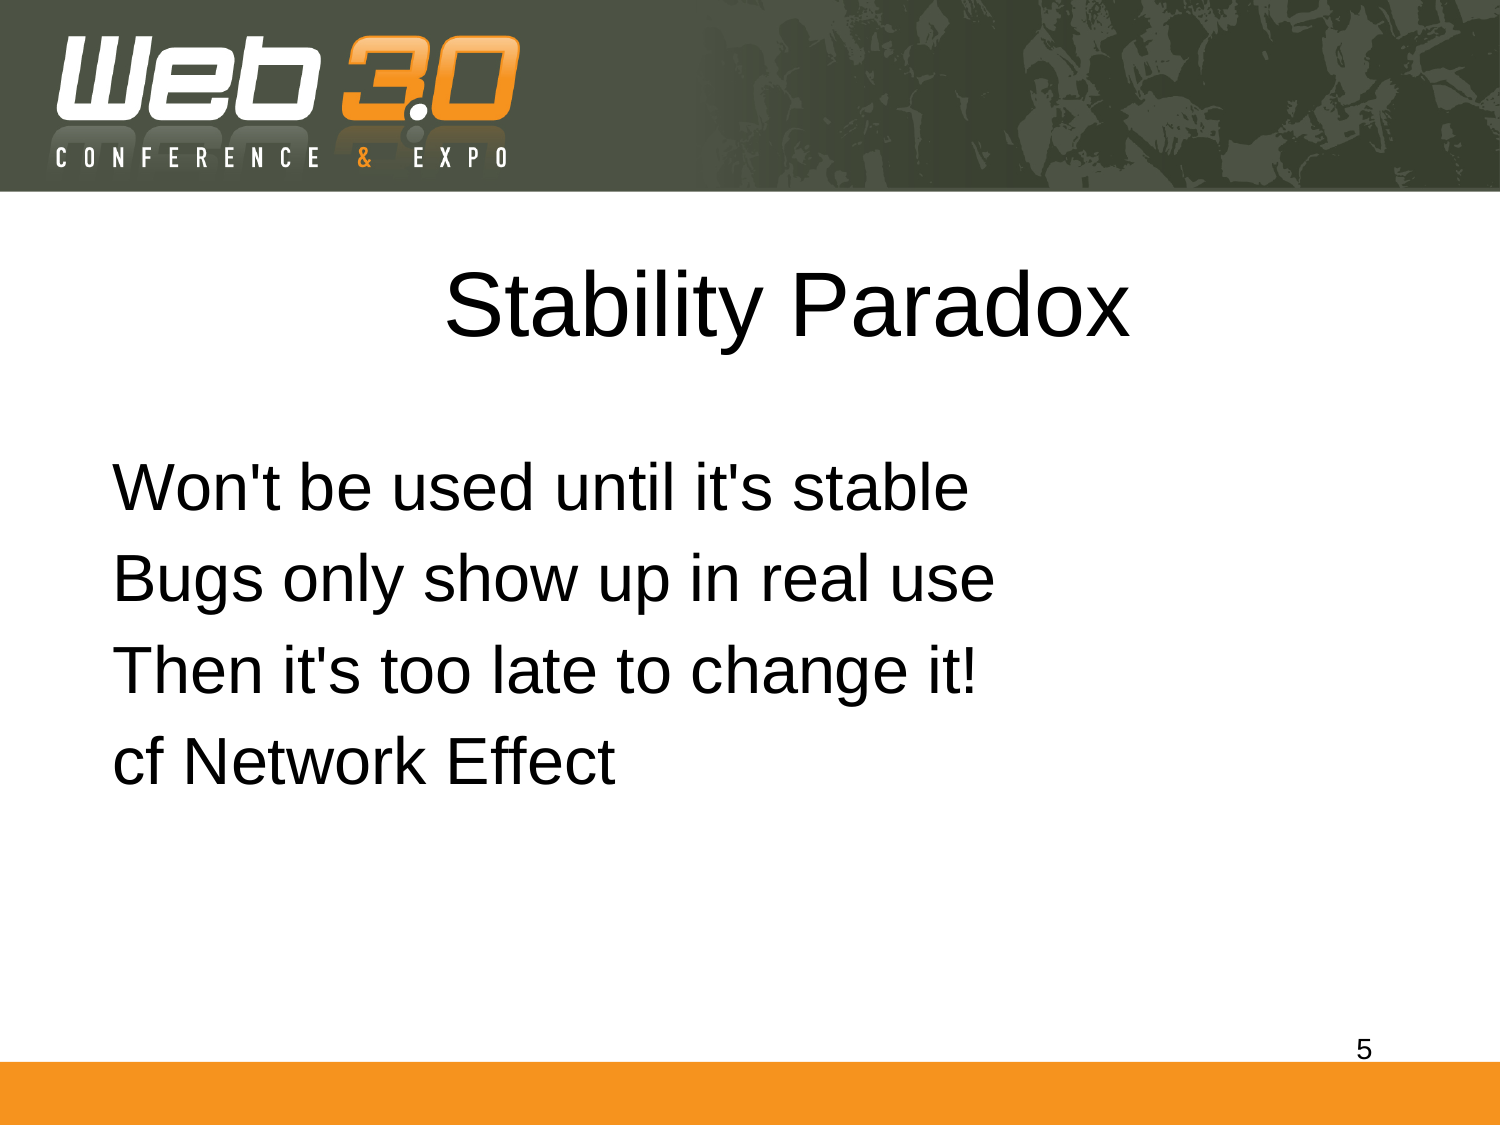

# Stability Paradox
Won't be used until it's stable
Bugs only show up in real use
Then it's too late to change it!
cf Network Effect
5